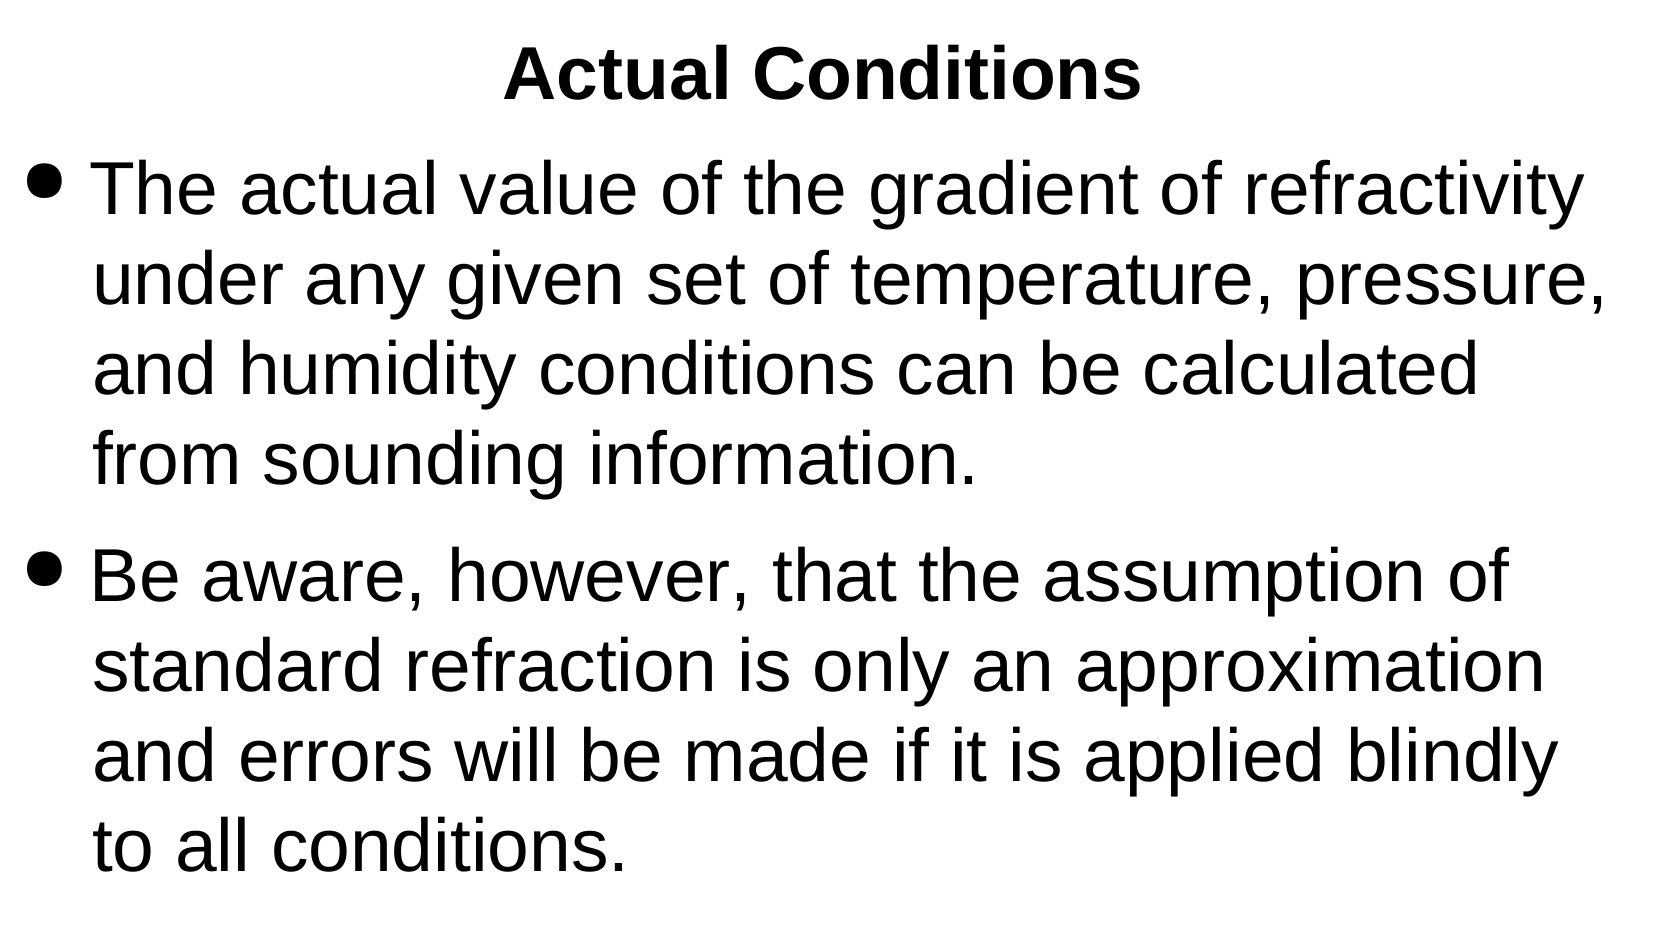

# Actual Conditions
 The actual value of the gradient of refractivity under any given set of temperature, pressure, and humidity conditions can be calculated from sounding information.
 Be aware, however, that the assumption of standard refraction is only an approximation and errors will be made if it is applied blindly to all conditions.